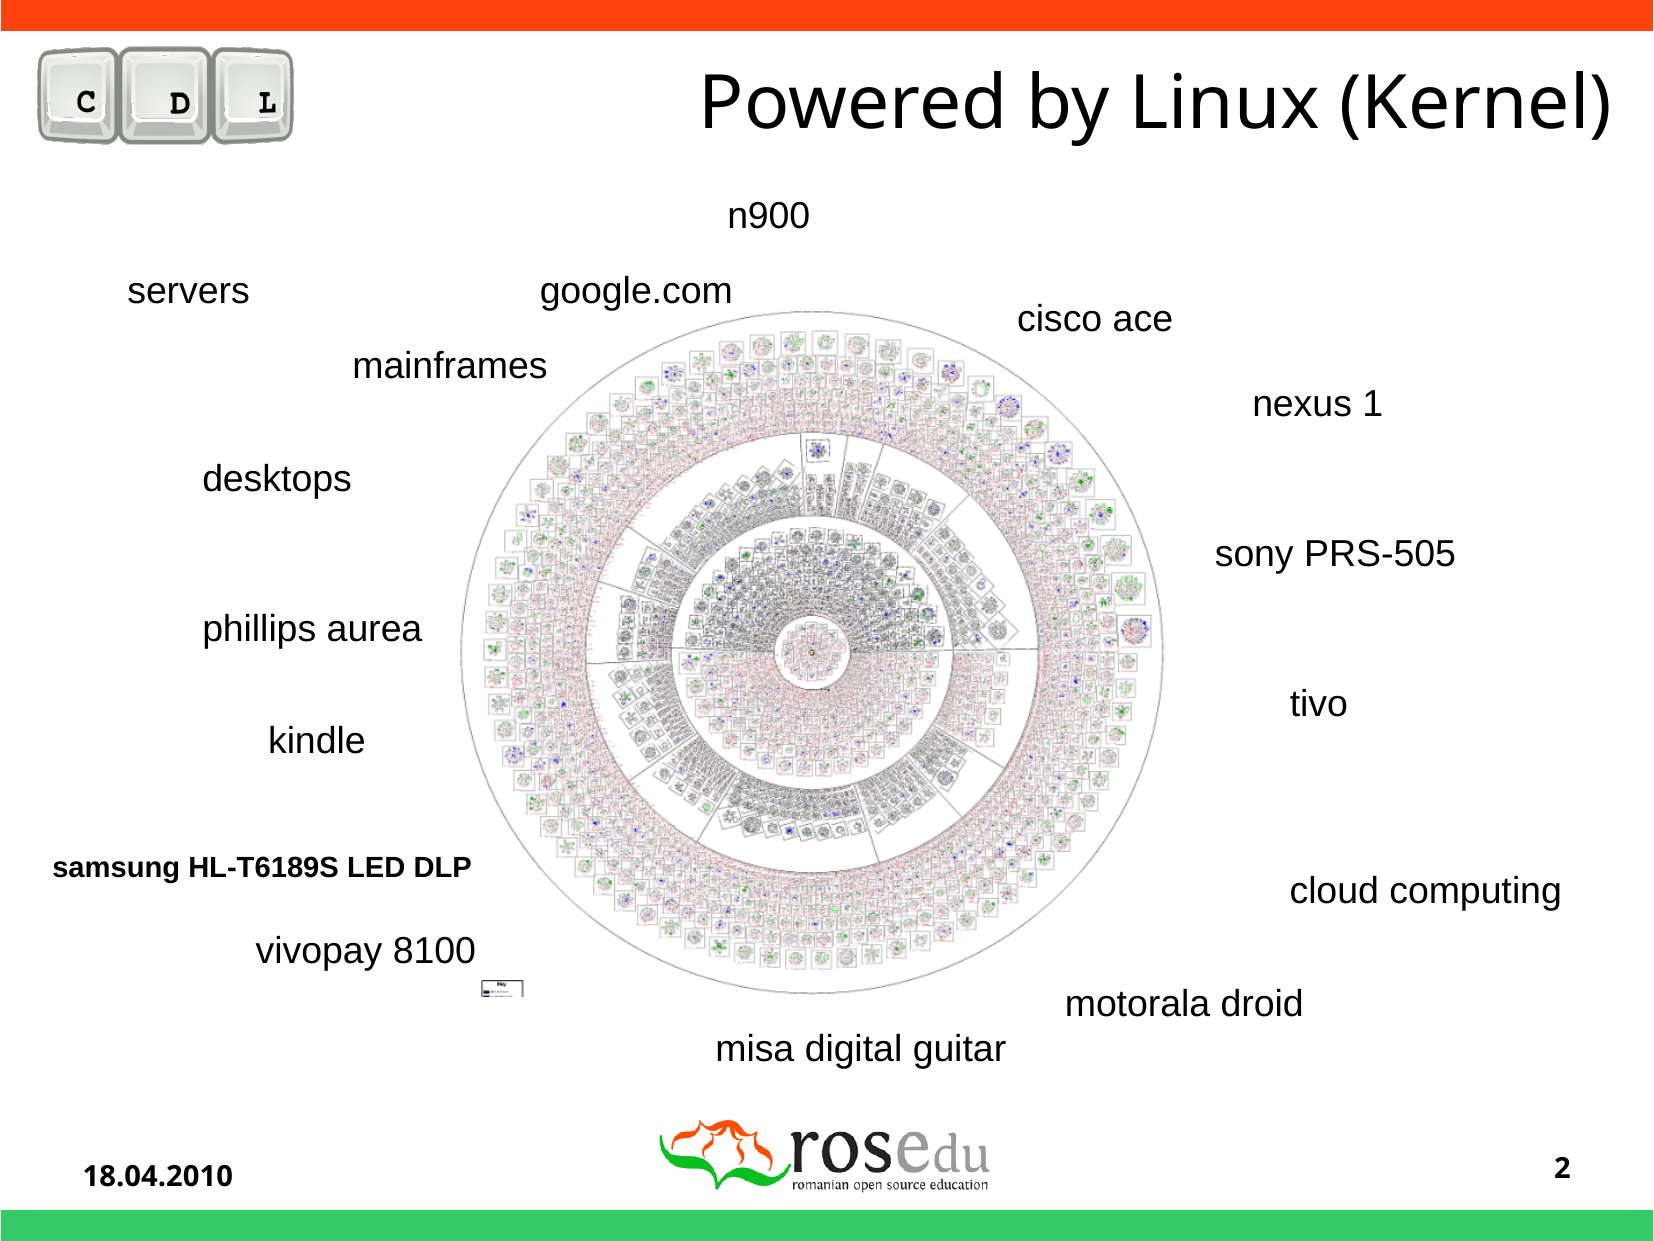

# Powered by Linux (Kernel)
n900
servers
google.com
cisco ace
mainframes
nexus 1
desktops
sony PRS-505
phillips aurea
tivo
kindle
samsung HL-T6189S LED DLP
cloud computing
vivopay 8100
motorala droid
misa digital guitar
2
18.04.2010